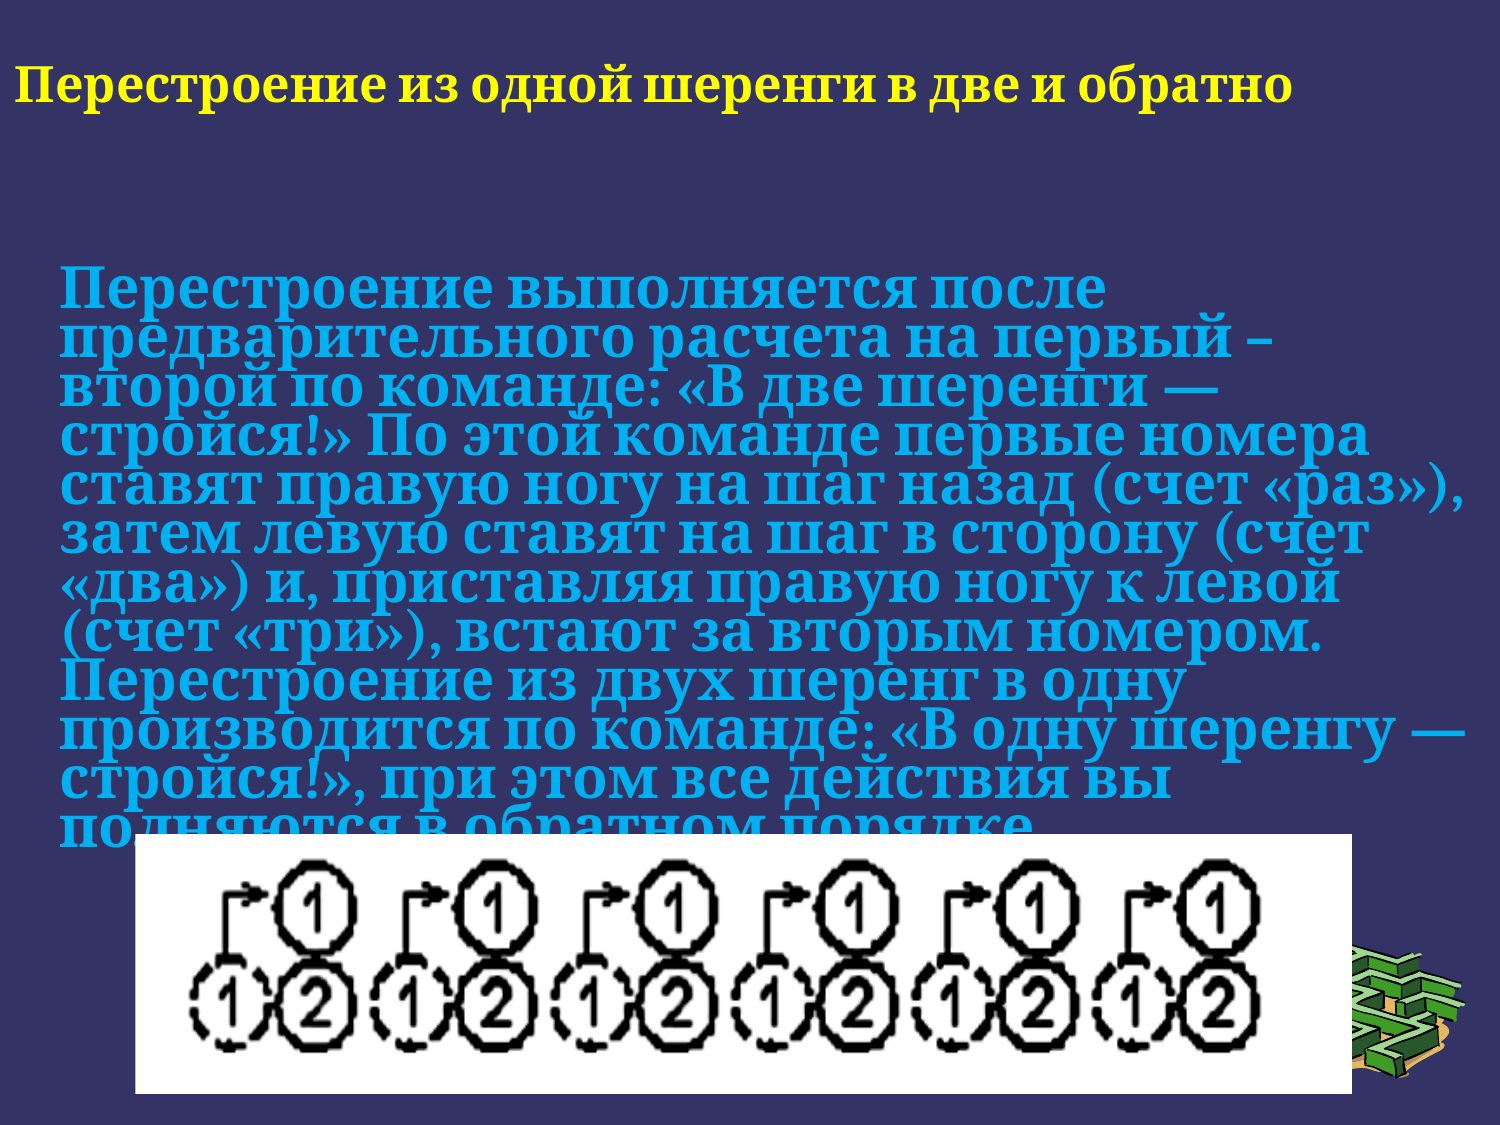

# Перестроение из одной шеренги в две и обратно
Перестроение выполняется после предварительного расчета на первый – второй по команде: «В две шеренги — стройся!» По этой команде первые номера ставят правую ногу на шаг назад (счет «раз»), затем левую ставят на шаг в сторону (счет «два») и, при­ставляя правую ногу к левой (счет «три»), встают за вторым номером. Перестроение из двух шеренг в одну производится по ко­манде: «В одну шеренгу — стройся!», при этом все действия вы­полняются в обратном порядке.